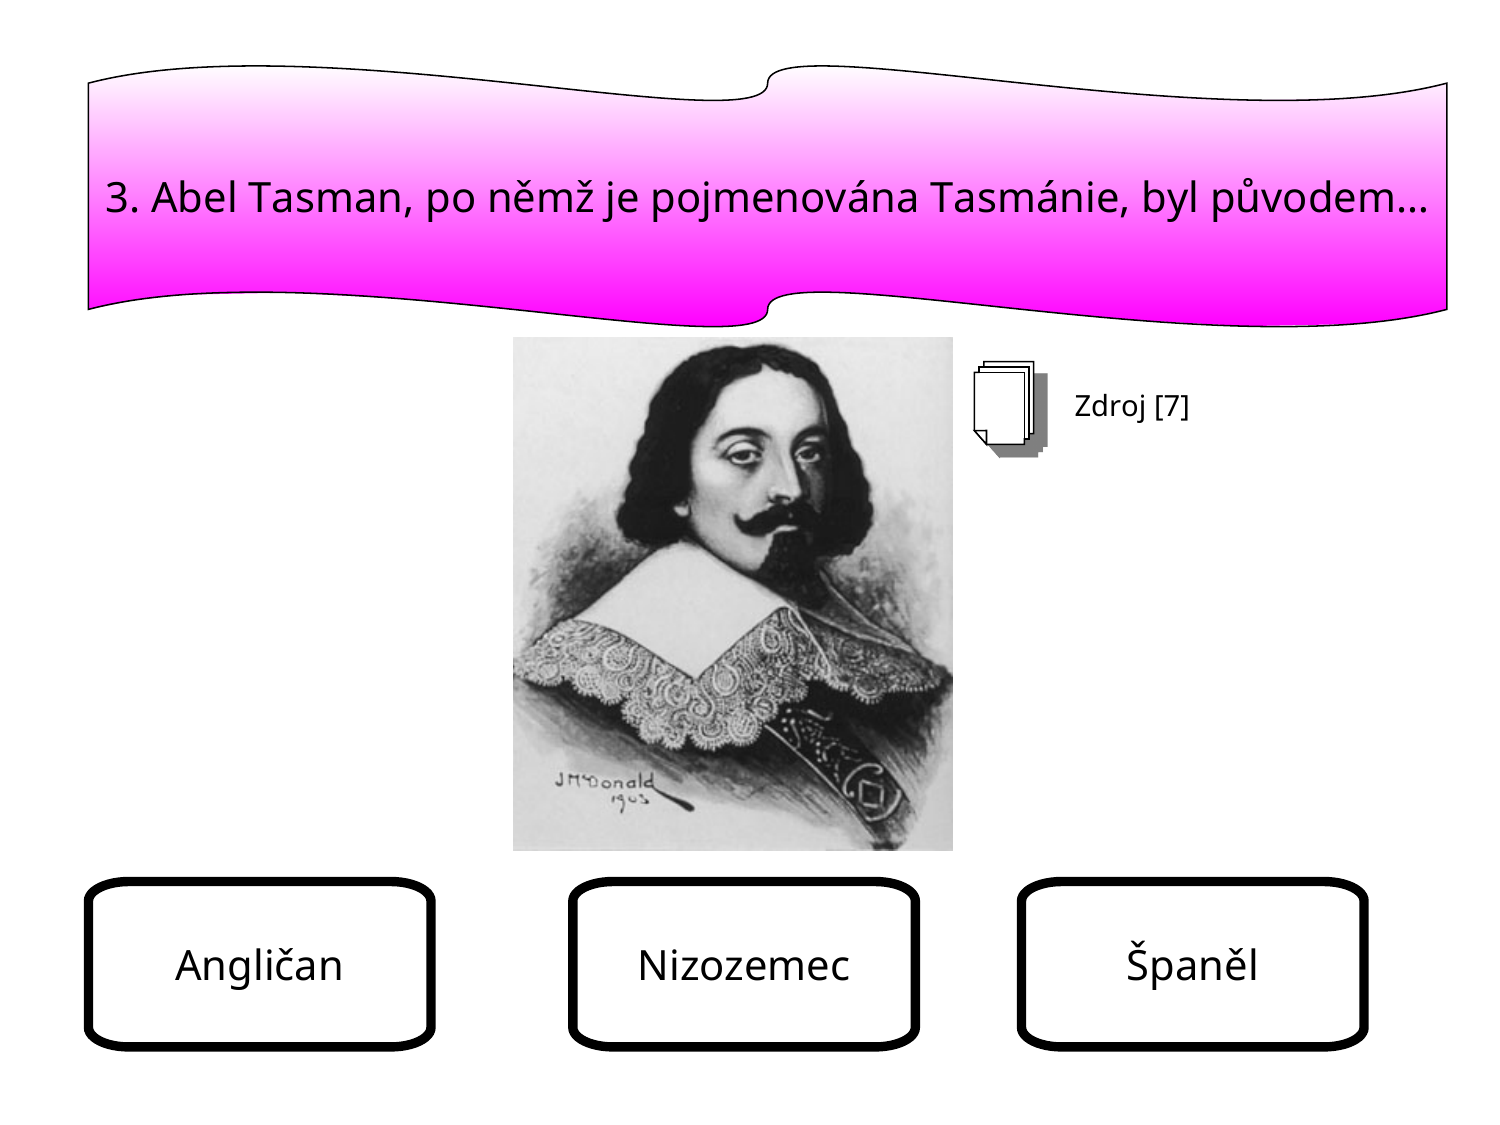

3. Abel Tasman, po němž je pojmenována Tasmánie, byl původem…
Zdroj [7]
Angličan
Nizozemec
Španěl